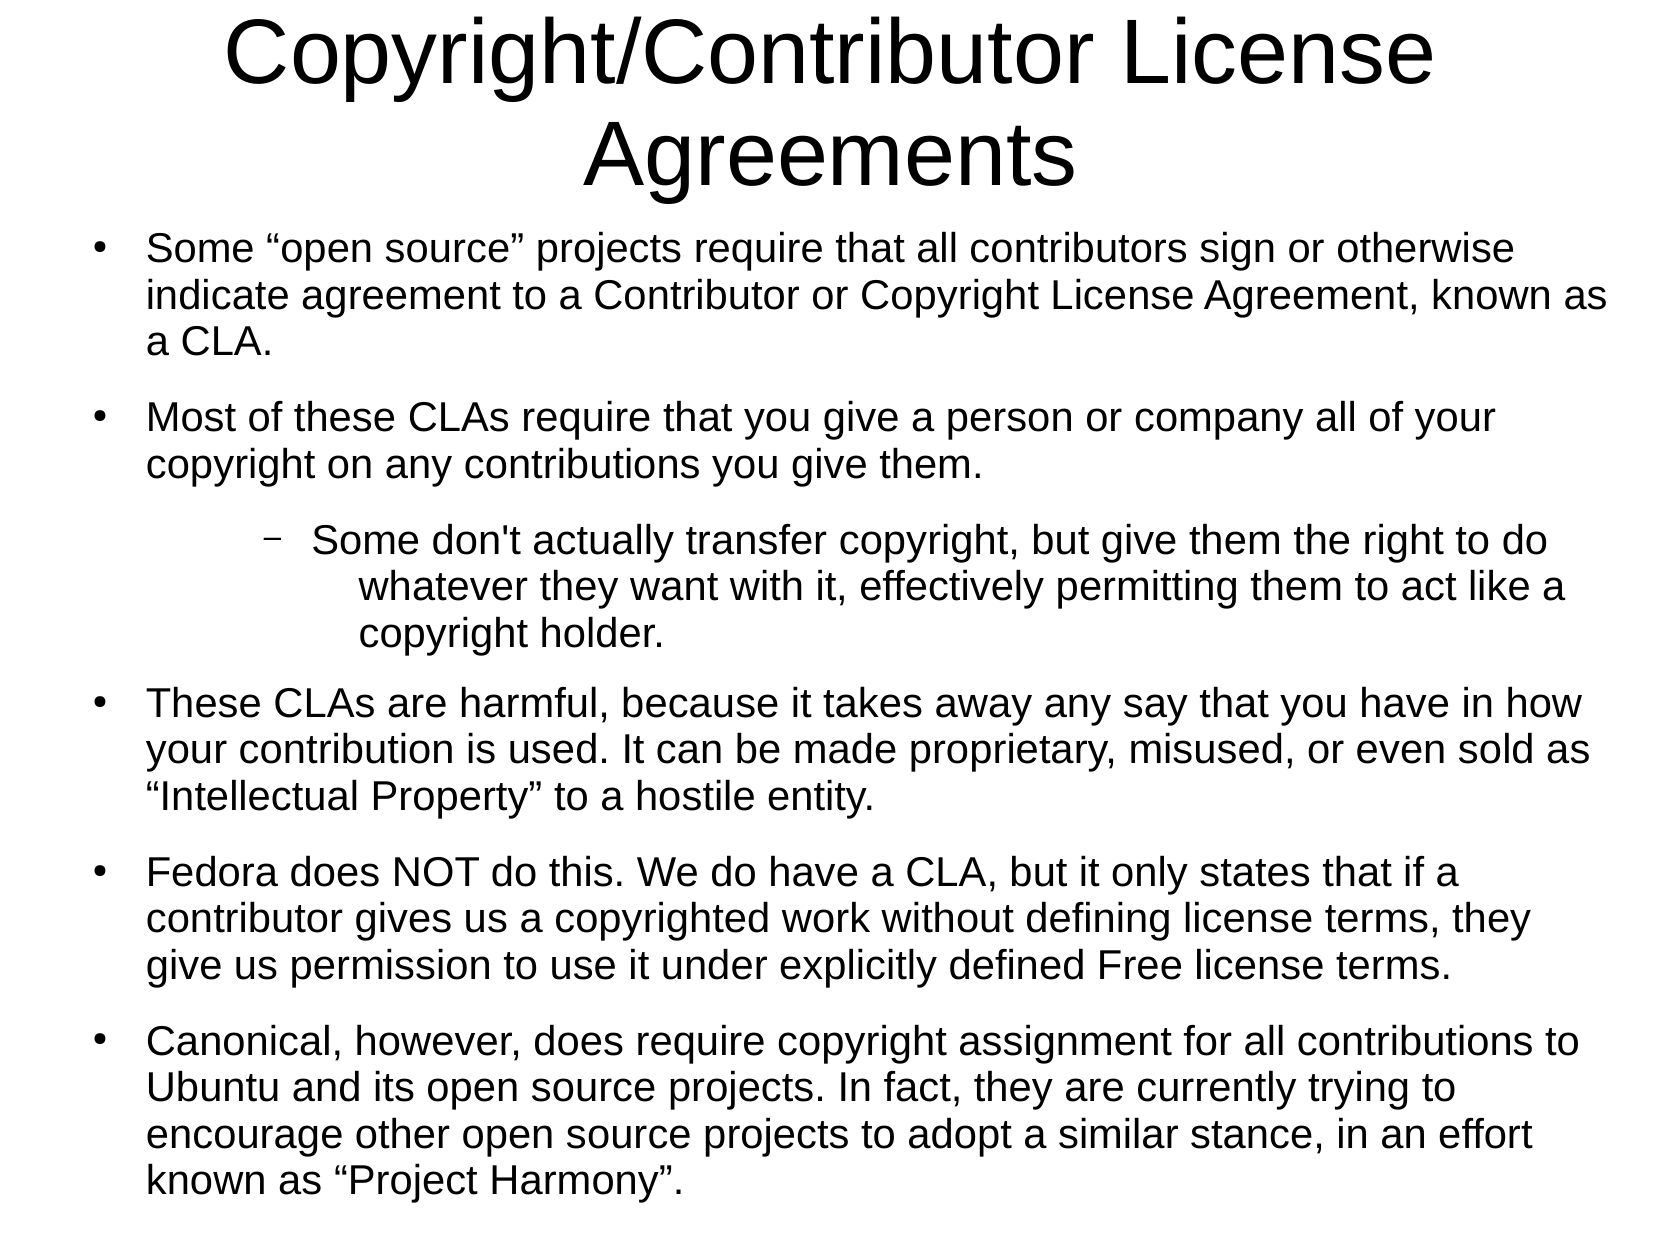

# Copyright/Contributor License Agreements
Some “open source” projects require that all contributors sign or otherwise indicate agreement to a Contributor or Copyright License Agreement, known as a CLA.
Most of these CLAs require that you give a person or company all of your copyright on any contributions you give them.
Some don't actually transfer copyright, but give them the right to do whatever they want with it, effectively permitting them to act like a copyright holder.
These CLAs are harmful, because it takes away any say that you have in how your contribution is used. It can be made proprietary, misused, or even sold as “Intellectual Property” to a hostile entity.
Fedora does NOT do this. We do have a CLA, but it only states that if a contributor gives us a copyrighted work without defining license terms, they give us permission to use it under explicitly defined Free license terms.
Canonical, however, does require copyright assignment for all contributions to Ubuntu and its open source projects. In fact, they are currently trying to encourage other open source projects to adopt a similar stance, in an effort known as “Project Harmony”.